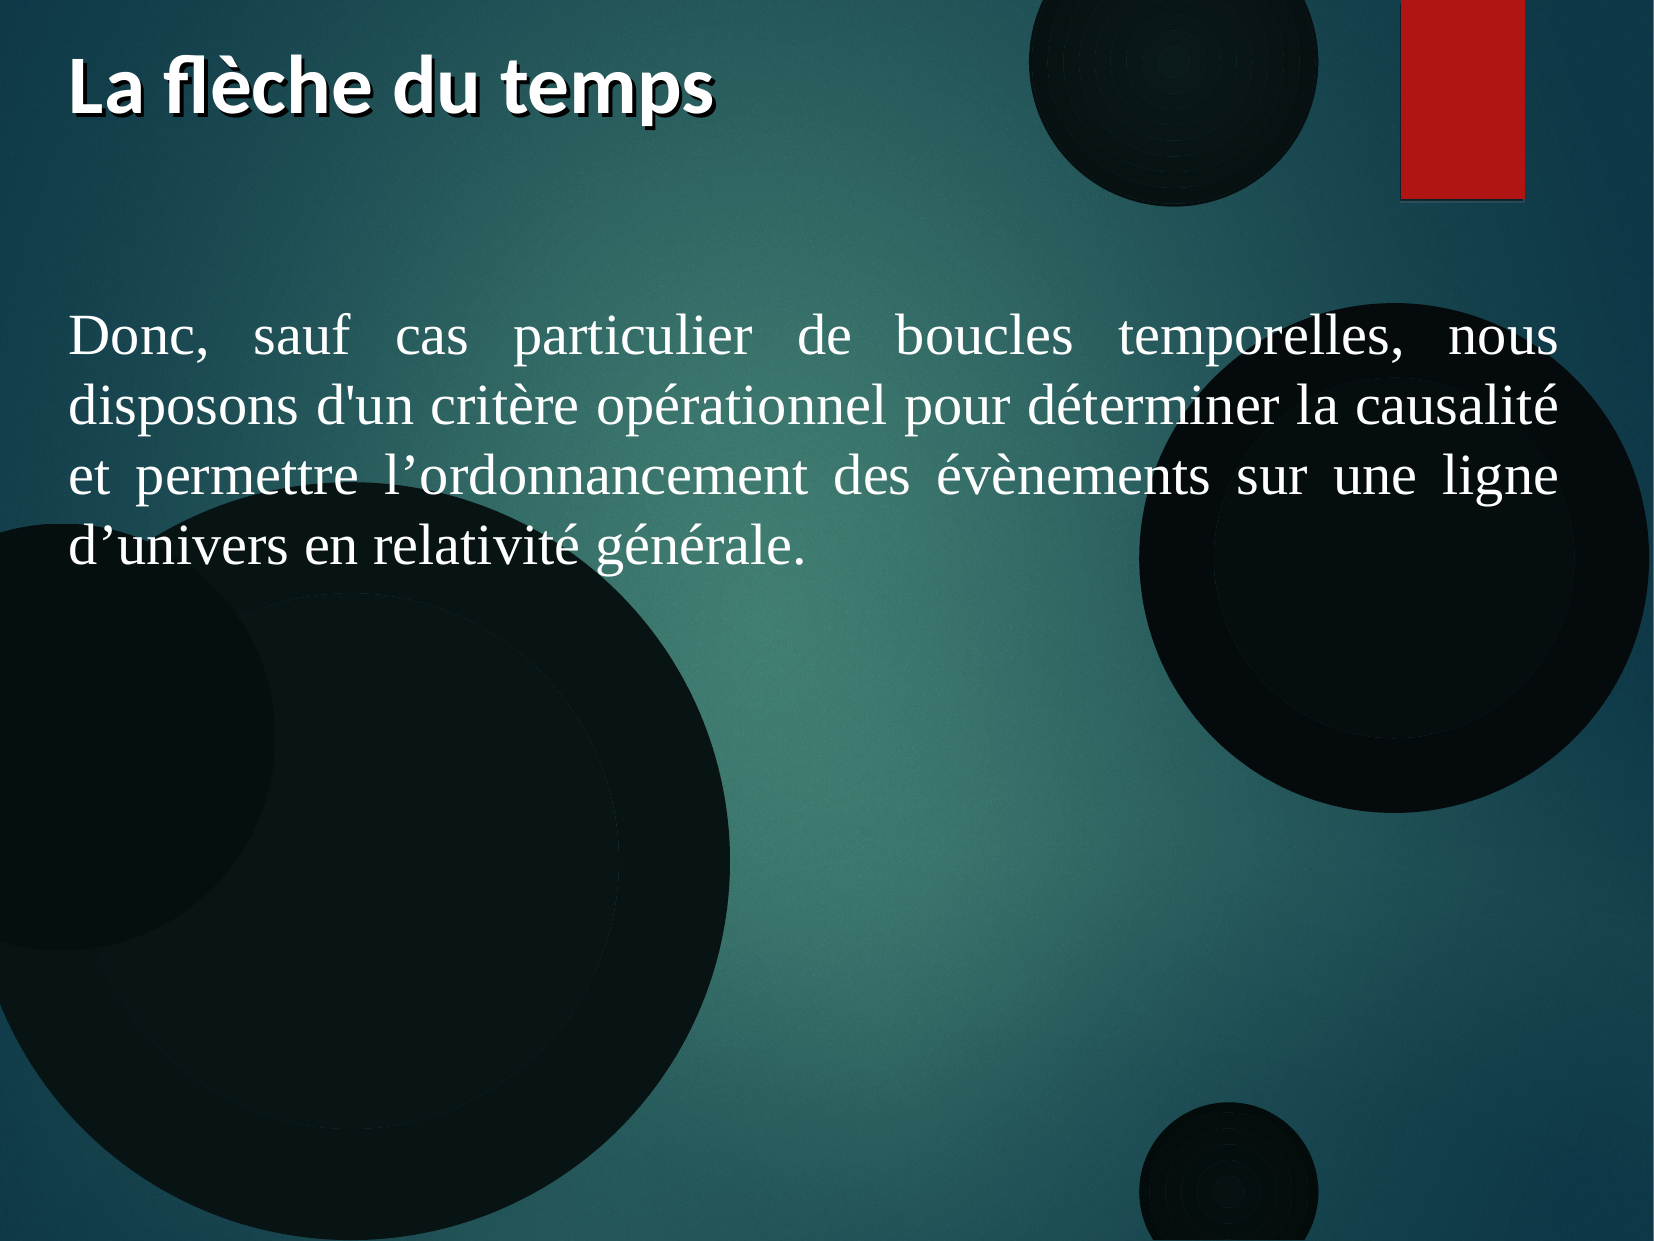

La flèche du temps
Donc, sauf cas particulier de boucles temporelles, nous disposons d'un critère opérationnel pour déterminer la causalité et permettre l’ordonnancement des évènements sur une ligne d’univers en relativité générale.